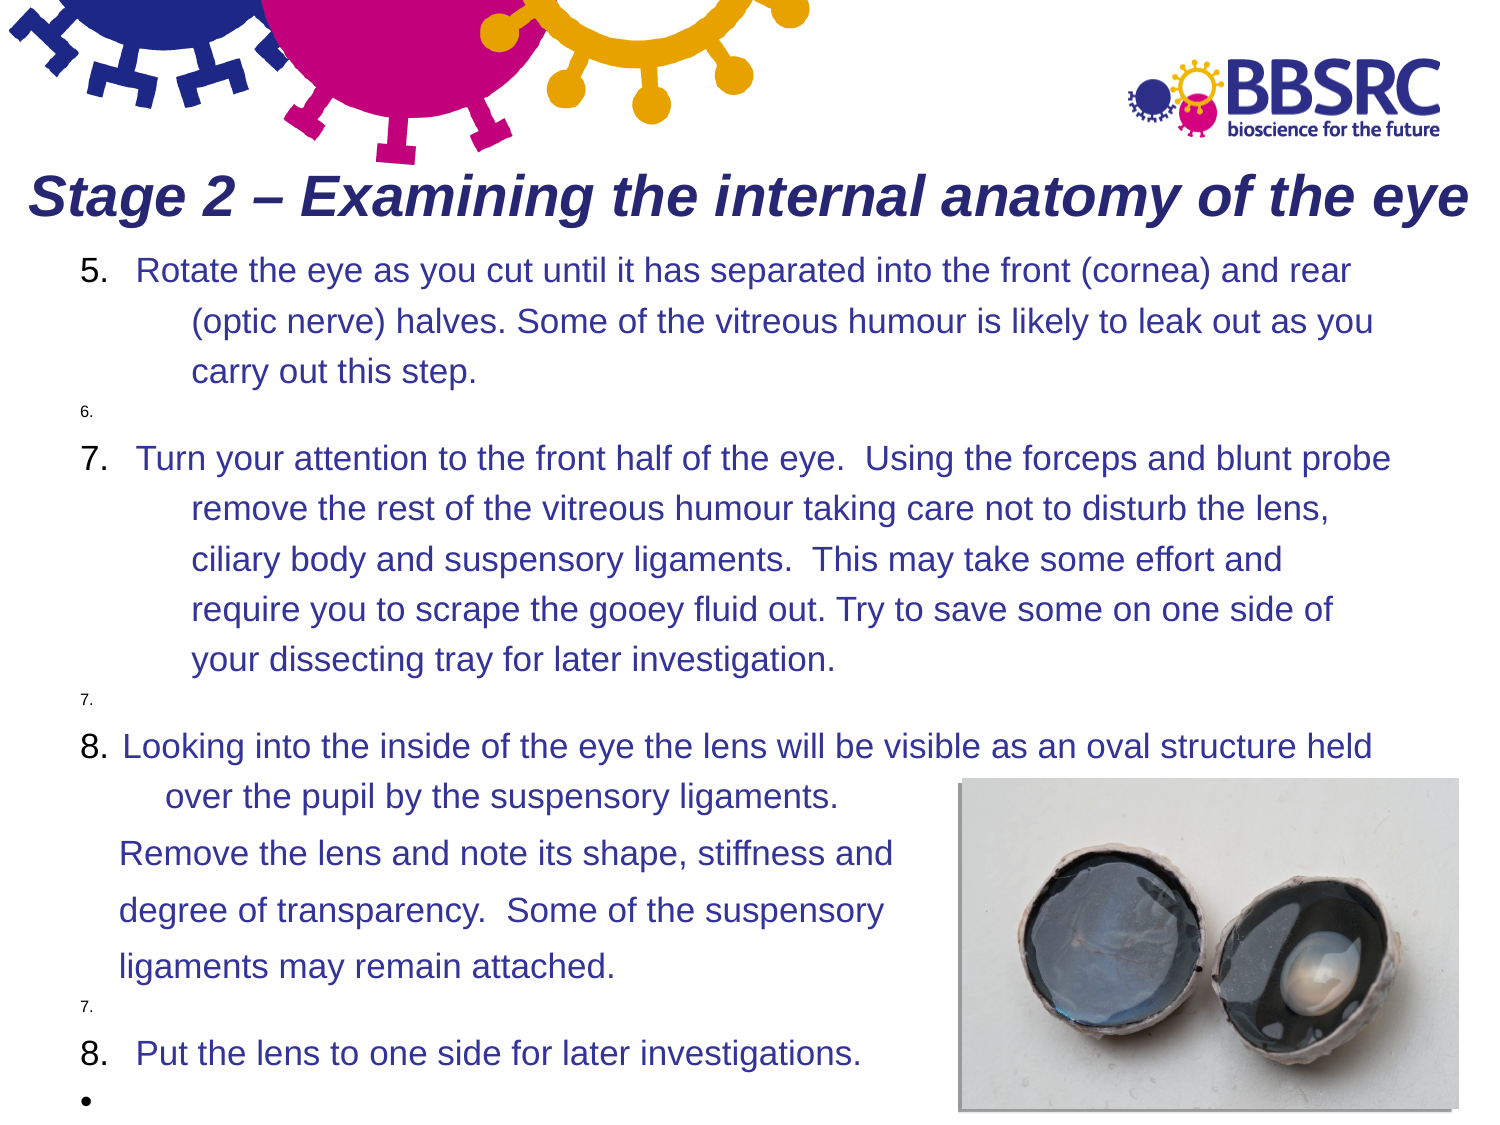

# Stage 2 – Examining the internal anatomy of the eye
Rotate the eye as you cut until it has separated into the front (cornea) and rear (optic nerve) halves. Some of the vitreous humour is likely to leak out as you carry out this step.
Turn your attention to the front half of the eye. Using the forceps and blunt probe remove the rest of the vitreous humour taking care not to disturb the lens, ciliary body and suspensory ligaments. This may take some effort and require you to scrape the gooey fluid out. Try to save some on one side of your dissecting tray for later investigation.
Looking into the inside of the eye the lens will be visible as an oval structure held over the pupil by the suspensory ligaments.
 Remove the lens and note its shape, stiffness and
 degree of transparency. Some of the suspensory
 ligaments may remain attached.
Put the lens to one side for later investigations.